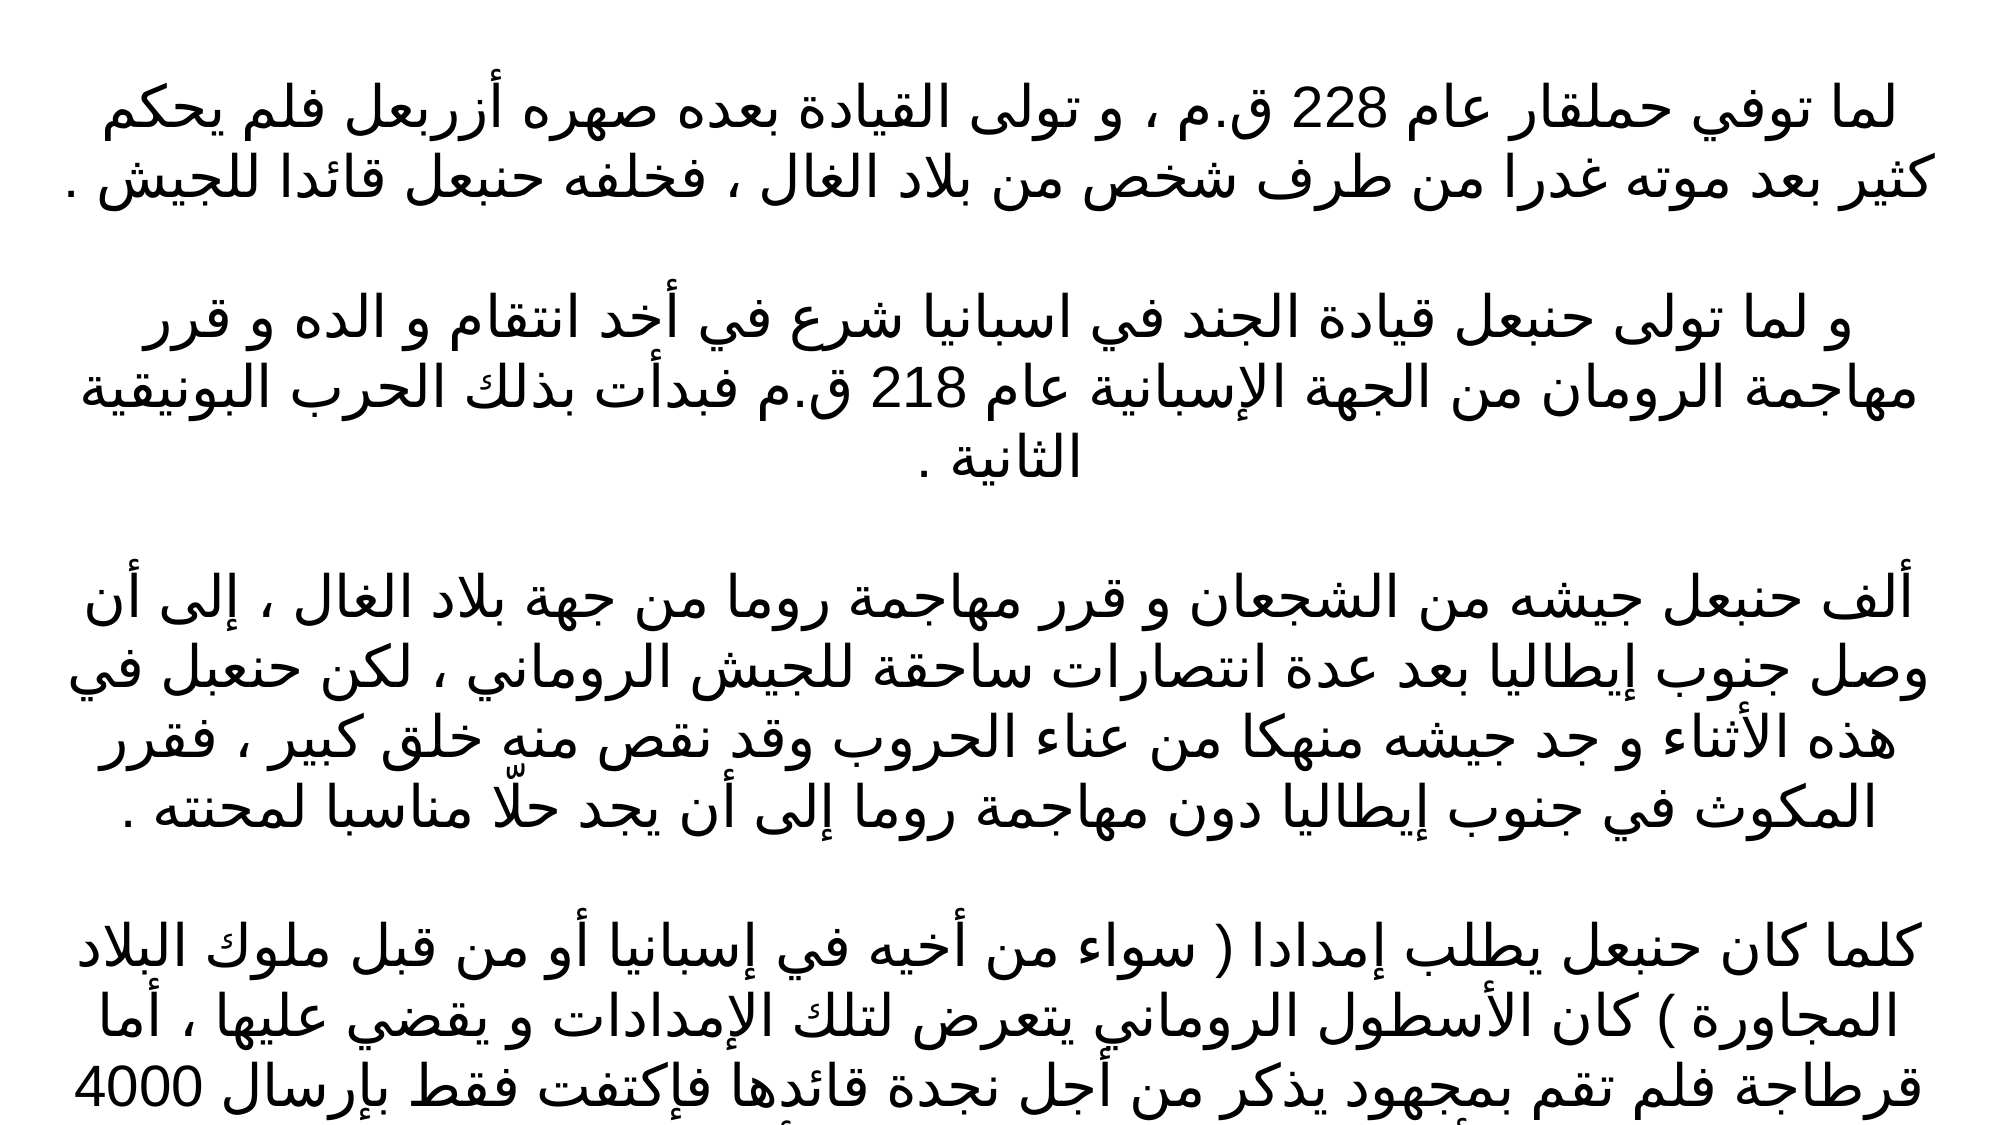

لما توفي حملقار عام 228 ق.م ، و تولى القيادة بعده صهره أزربعل فلم يحكم كثير بعد موته غدرا من طرف شخص من بلاد الغال ، فخلفه حنبعل قائدا للجيش .
و لما تولى حنبعل قيادة الجند في اسبانيا شرع في أخد انتقام و الده و قرر مهاجمة الرومان من الجهة الإسبانية عام 218 ق.م فبدأت بذلك الحرب البونيقية الثانية .
ألف حنبعل جيشه من الشجعان و قرر مهاجمة روما من جهة بلاد الغال ، إلى أن وصل جنوب إيطاليا بعد عدة انتصارات ساحقة للجيش الروماني ، لكن حنعبل في هذه الأثناء و جد جيشه منهكا من عناء الحروب وقد نقص منه خلق كبير ، فقرر المكوث في جنوب إيطاليا دون مهاجمة روما إلى أن يجد حلّا مناسبا لمحنته .
كلما كان حنبعل يطلب إمدادا ( سواء من أخيه في إسبانيا أو من قبل ملوك البلاد المجاورة ) كان الأسطول الروماني يتعرض لتلك الإمدادات و يقضي عليها ، أما قرطاجة فلم تقم بمجهود يذكر من أجل نجدة قائدها فإكتفت فقط بإرسال 4000 محاربا ، لكنهم هم أيضا لقوا حتفهم من طرف الأسطول الرومي ، فظل حنبعل ماكثا في جنوب إيطاليا .